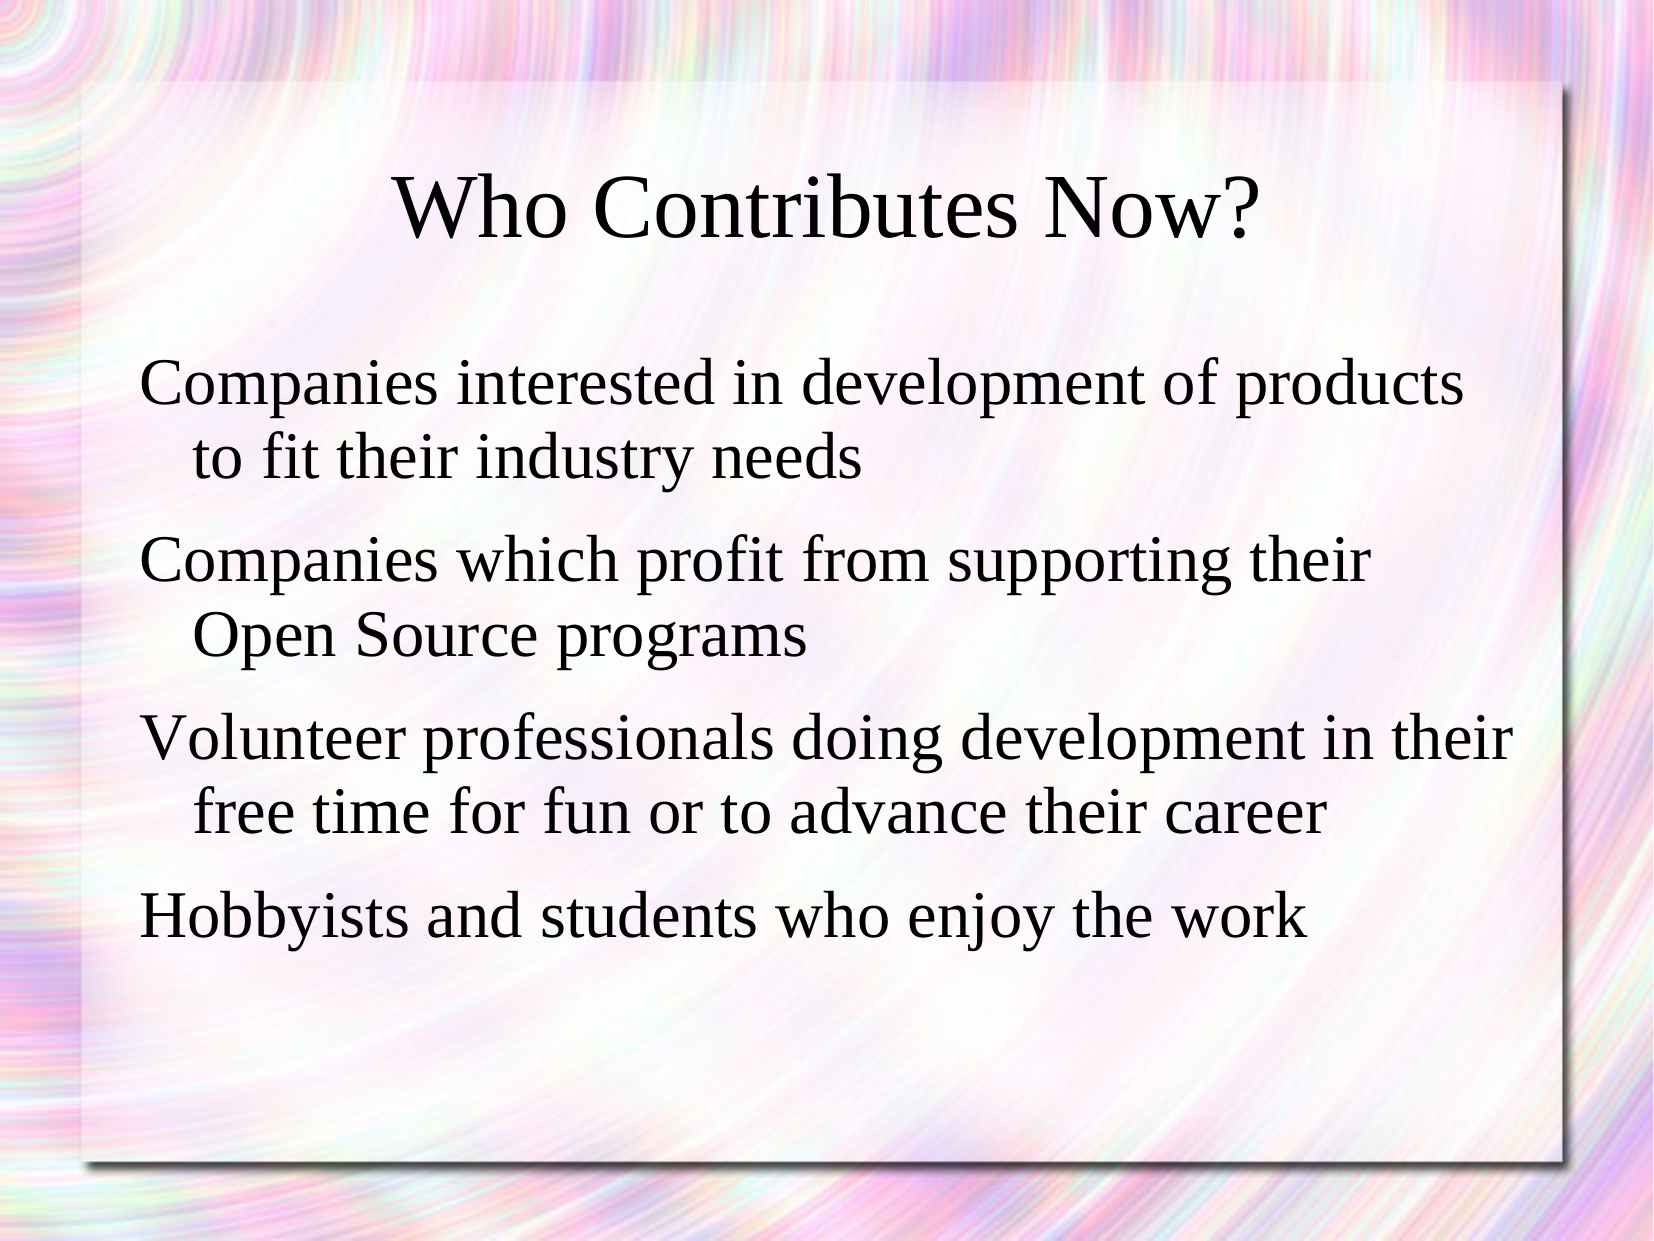

# Who Contributes Now?
Companies interested in development of products to fit their industry needs
Companies which profit from supporting their Open Source programs
Volunteer professionals doing development in their free time for fun or to advance their career
Hobbyists and students who enjoy the work